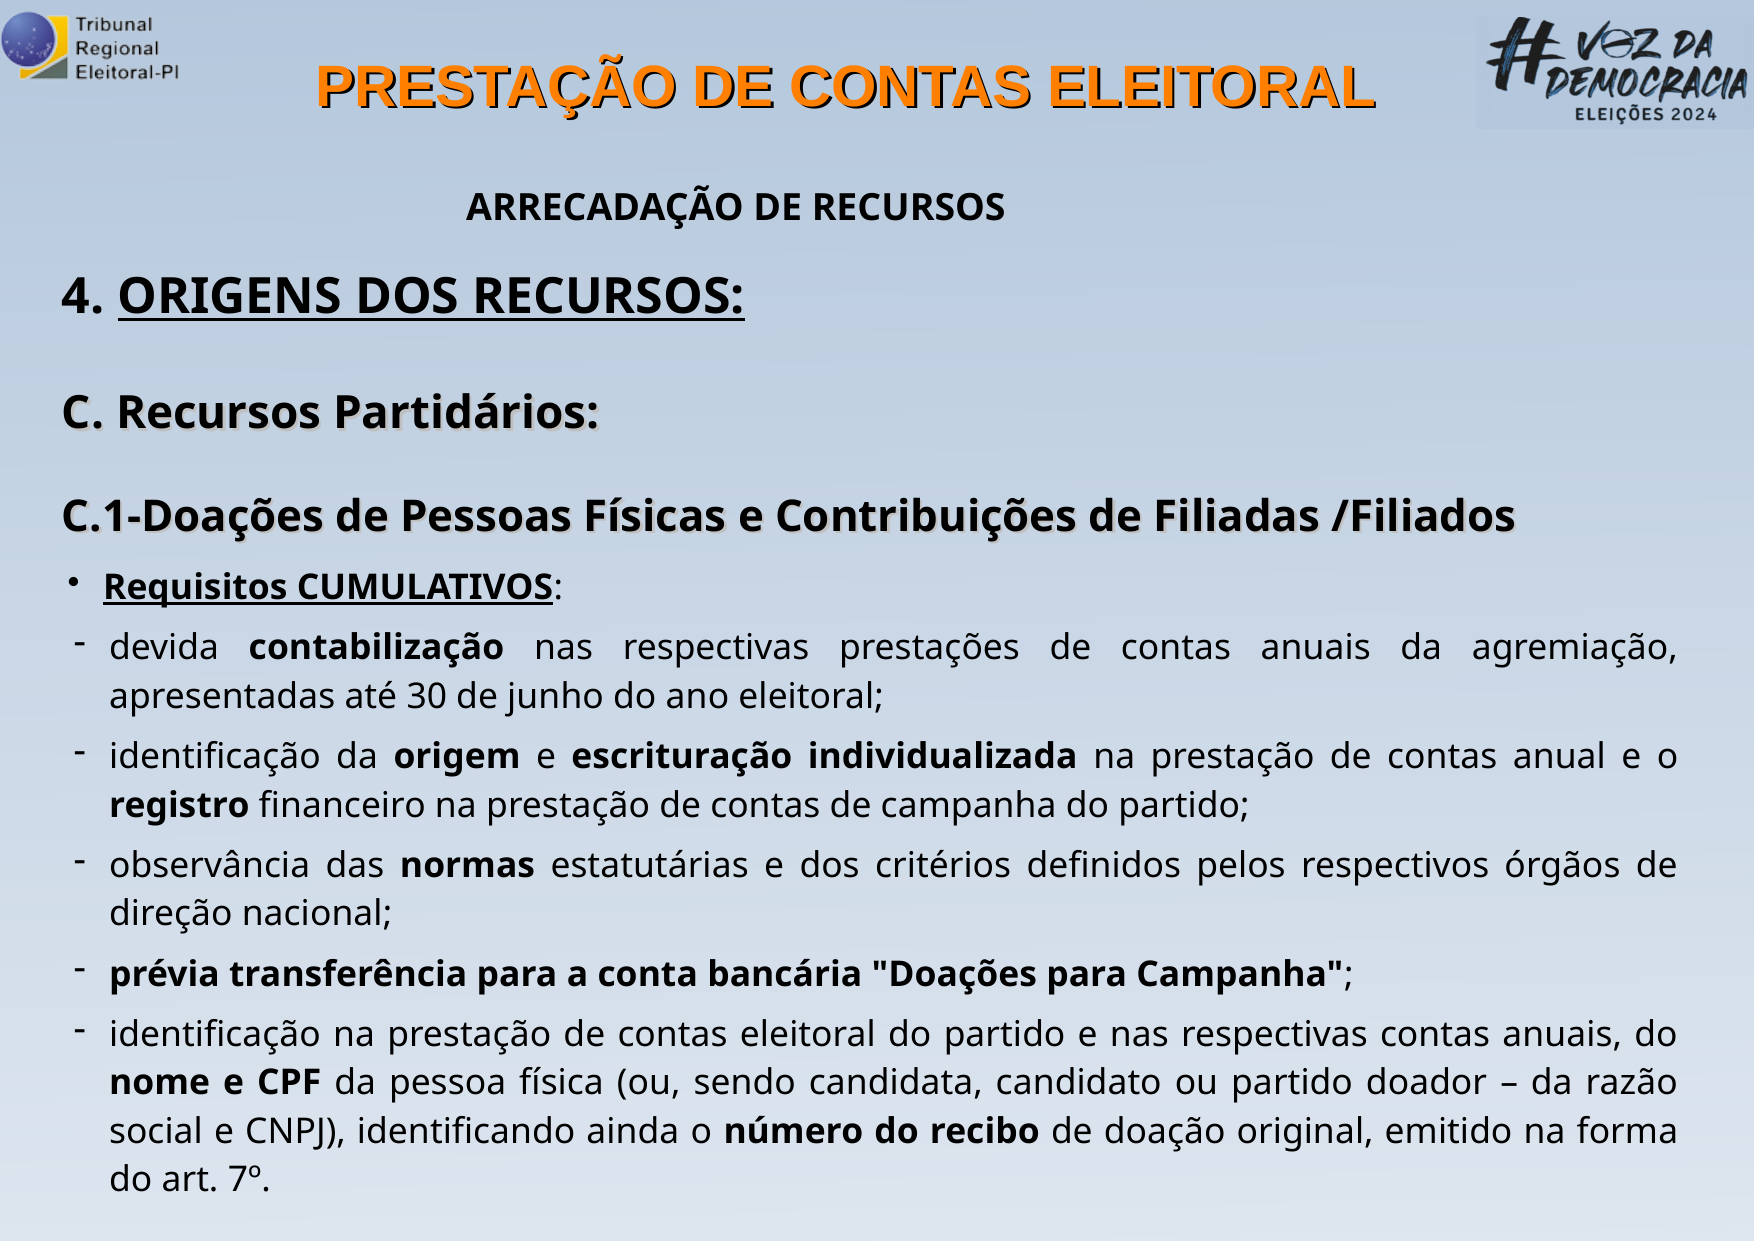

# PRESTAÇÃO DE CONTAS ELEITORAL
ARRECADAÇÃO DE RECURSOS
ORIGENS DOS RECURSOS:
C. Recursos Partidários:
Doações de Pessoas Físicas e Contribuições de Filiadas /Filiados
Requisitos CUMULATIVOS:
devida contabilização nas respectivas prestações de contas anuais da agremiação, apresentadas até 30 de junho do ano eleitoral;
identificação da origem e escrituração individualizada na prestação de contas anual e o registro financeiro na prestação de contas de campanha do partido;
observância das normas estatutárias e dos critérios definidos pelos respectivos órgãos de direção nacional;
prévia transferência para a conta bancária "Doações para Campanha";
identificação na prestação de contas eleitoral do partido e nas respectivas contas anuais, do nome e CPF da pessoa física (ou, sendo candidata, candidato ou partido doador – da razão social e CNPJ), identificando ainda o número do recibo de doação original, emitido na forma do art. 7º.